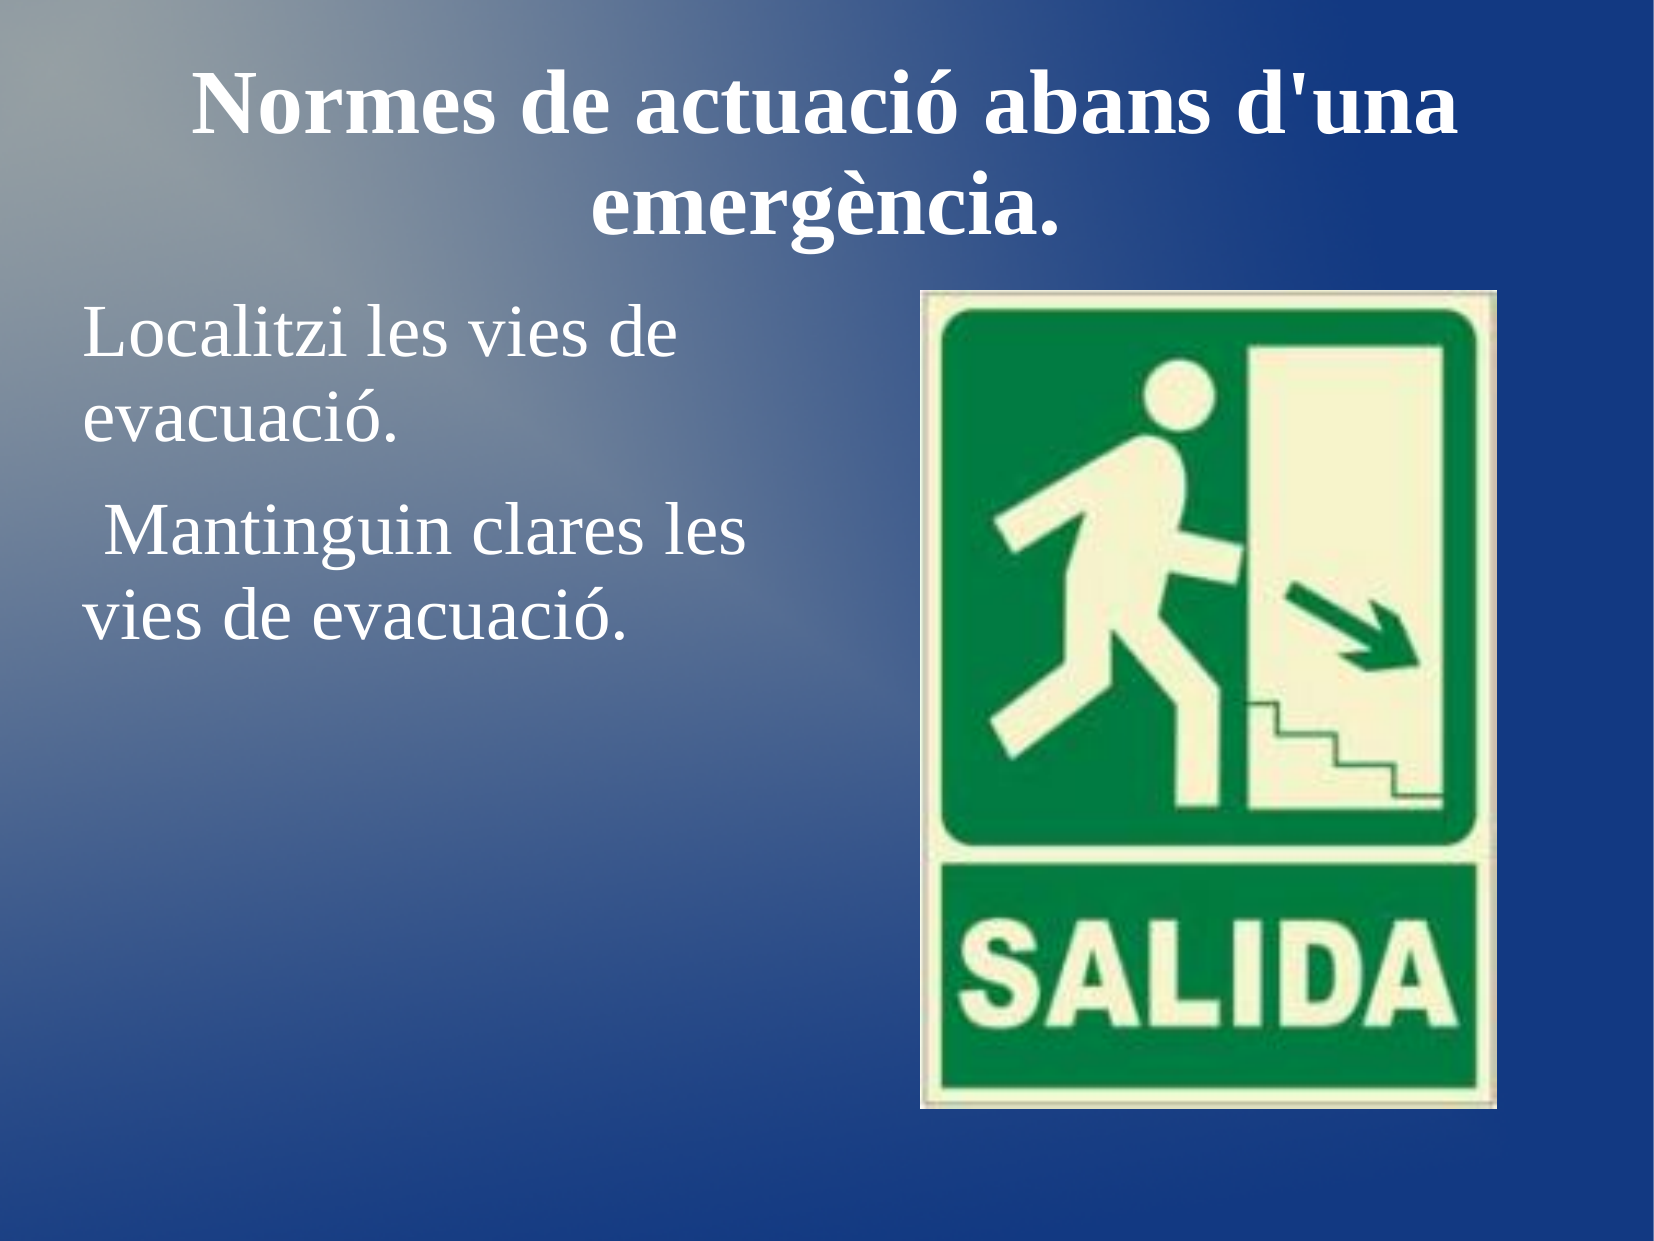

# Normes de actuació abans d'una emergència.
Localitzi les vies de evacuació.
 Mantinguin clares les vies de evacuació.